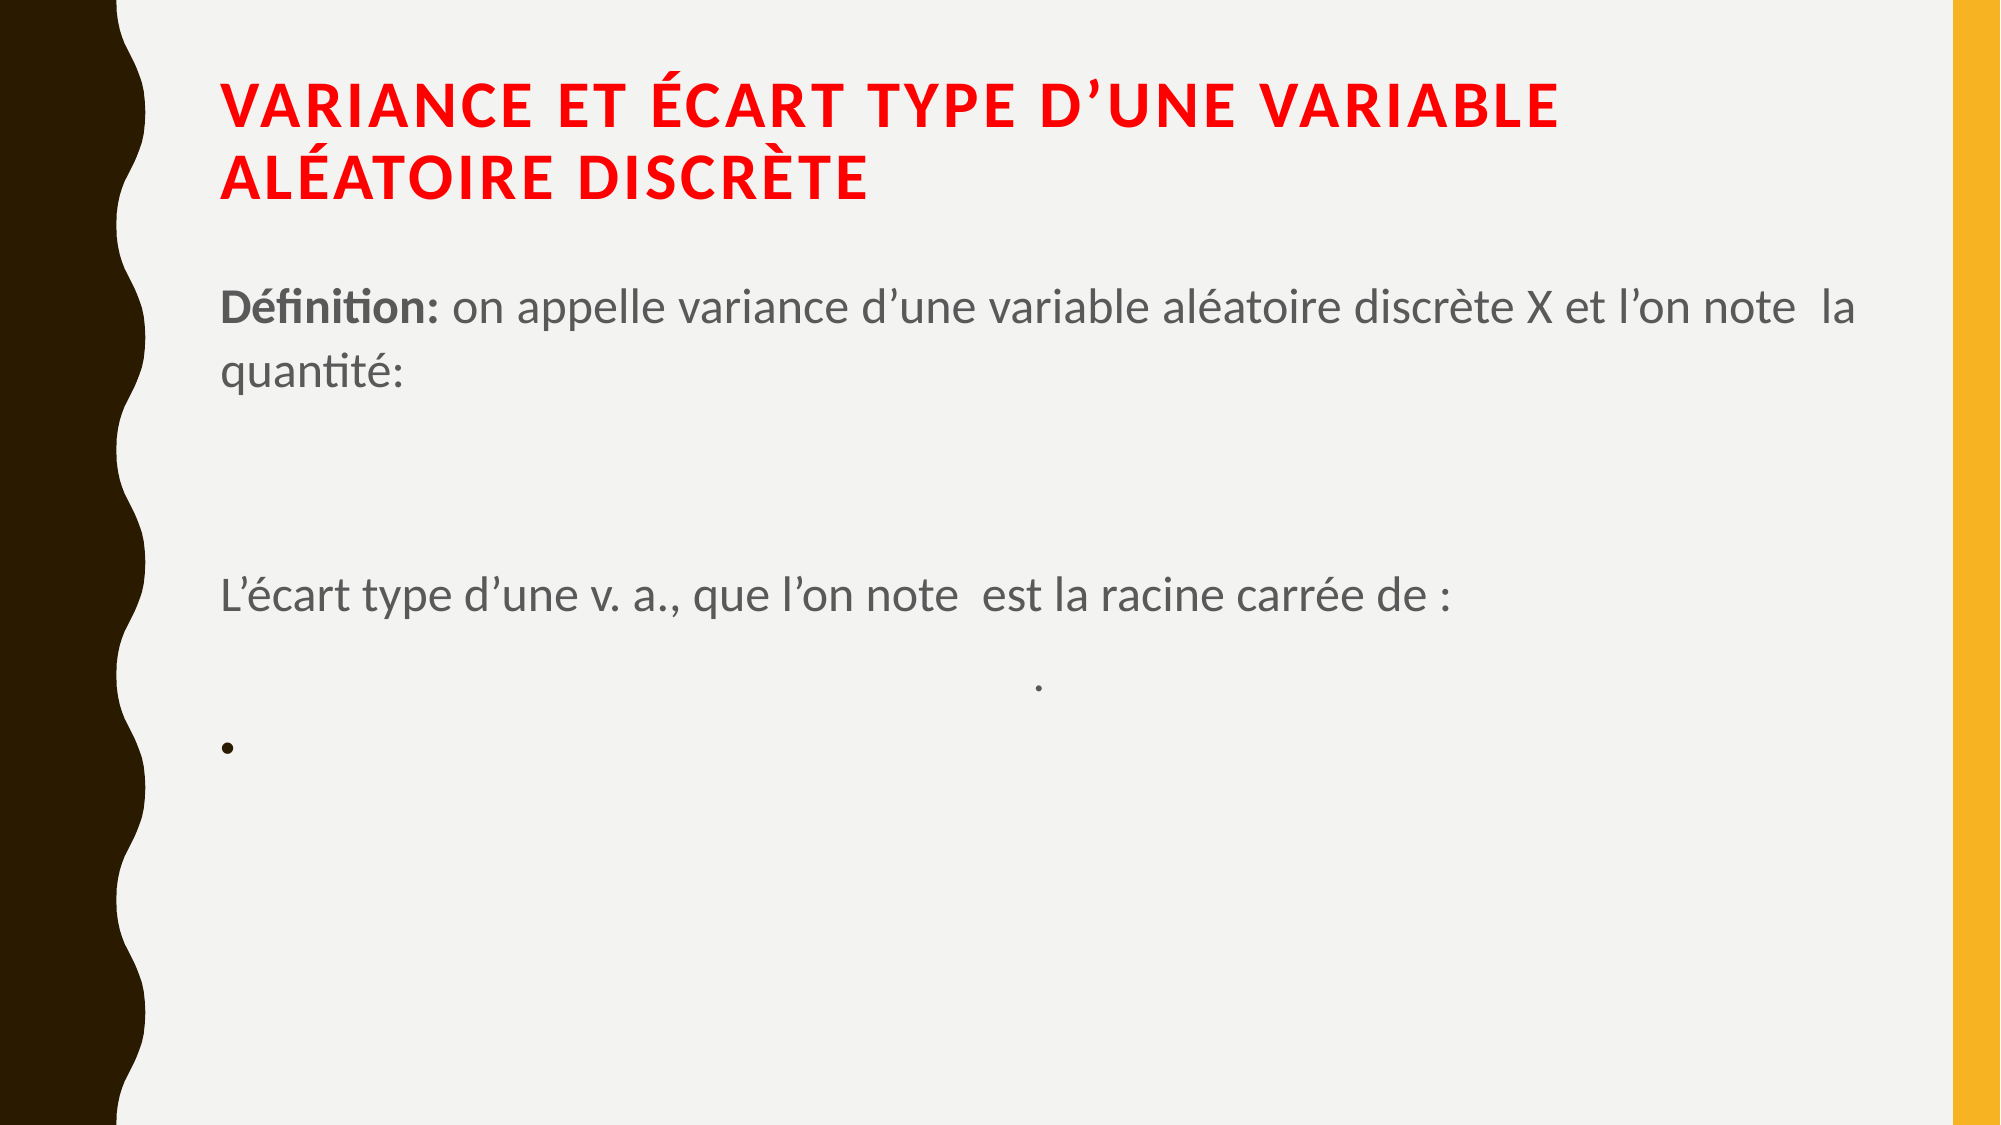

# Variance et écart type d’une variable aléatoire discrète
Définition: on appelle variance d’une variable aléatoire discrète X et l’on note la quantité:
L’écart type d’une v. a., que l’on note est la racine carrée de :
.